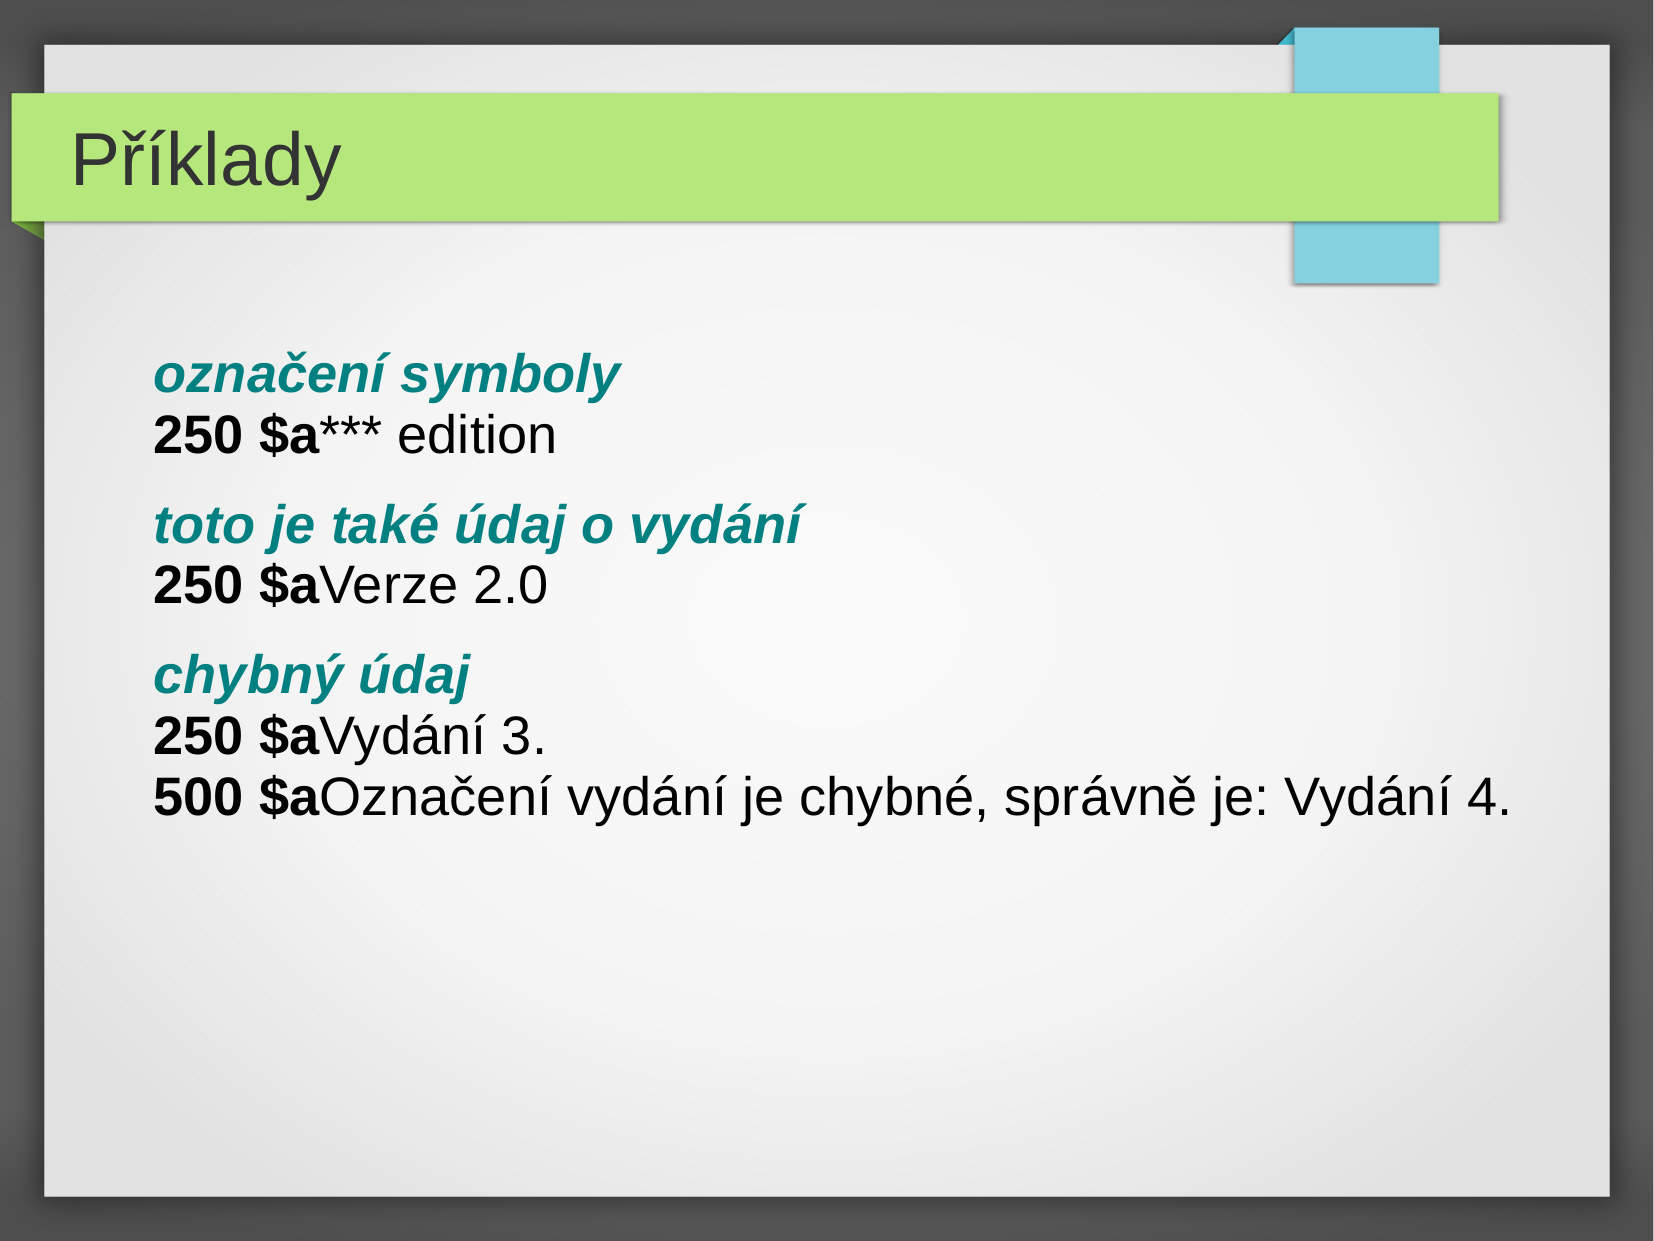

# Příklady
označení symboly
250 $a*** edition
toto je také údaj o vydání
250 $aVerze 2.0
chybný údaj
250 $aVydání 3.
500 $aOznačení vydání je chybné, správně je: Vydání 4.